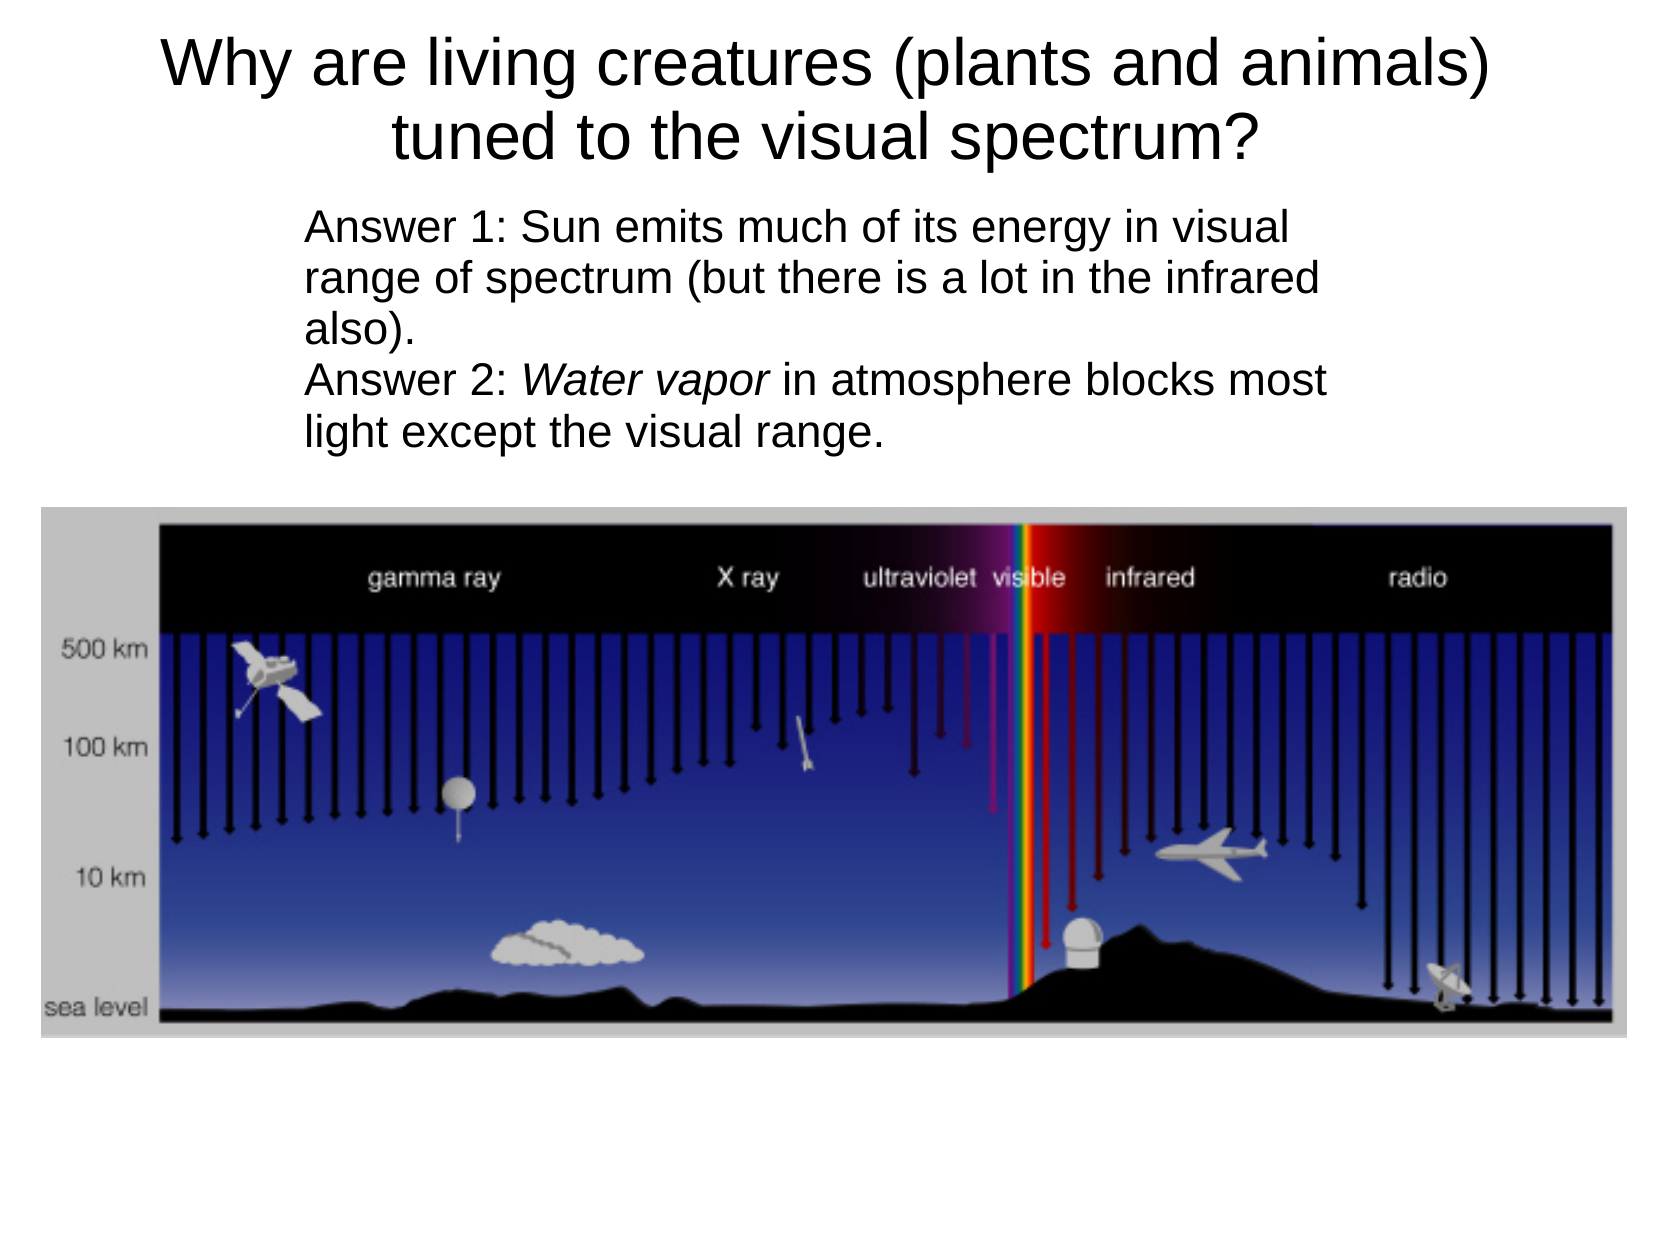

# Why are living creatures (plants and animals) tuned to the visual spectrum?
Answer 1: Sun emits much of its energy in visual range of spectrum (but there is a lot in the infrared also).
Answer 2: Water vapor in atmosphere blocks most light except the visual range.